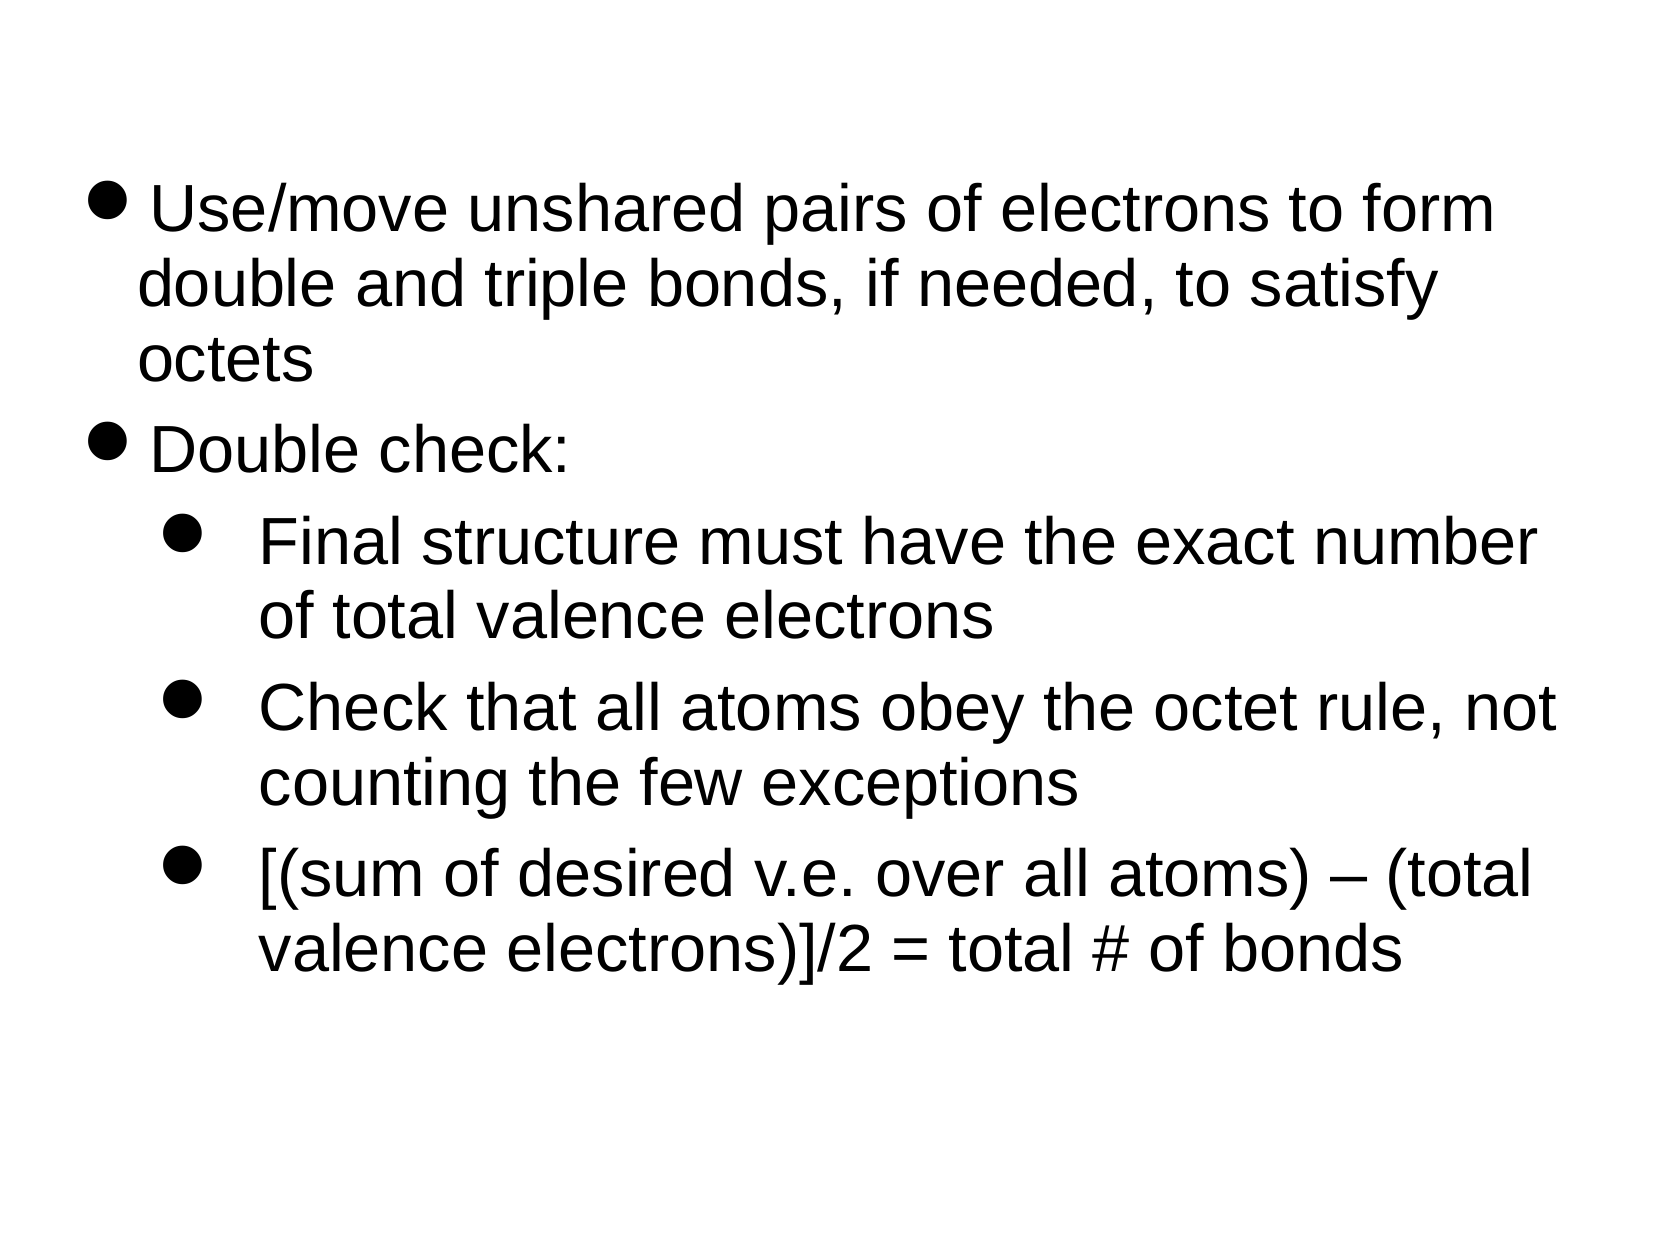

Use/move unshared pairs of electrons to form double and triple bonds, if needed, to satisfy octets
Double check:
Final structure must have the exact number of total valence electrons
Check that all atoms obey the octet rule, not counting the few exceptions
[(sum of desired v.e. over all atoms) – (total valence electrons)]/2 = total # of bonds